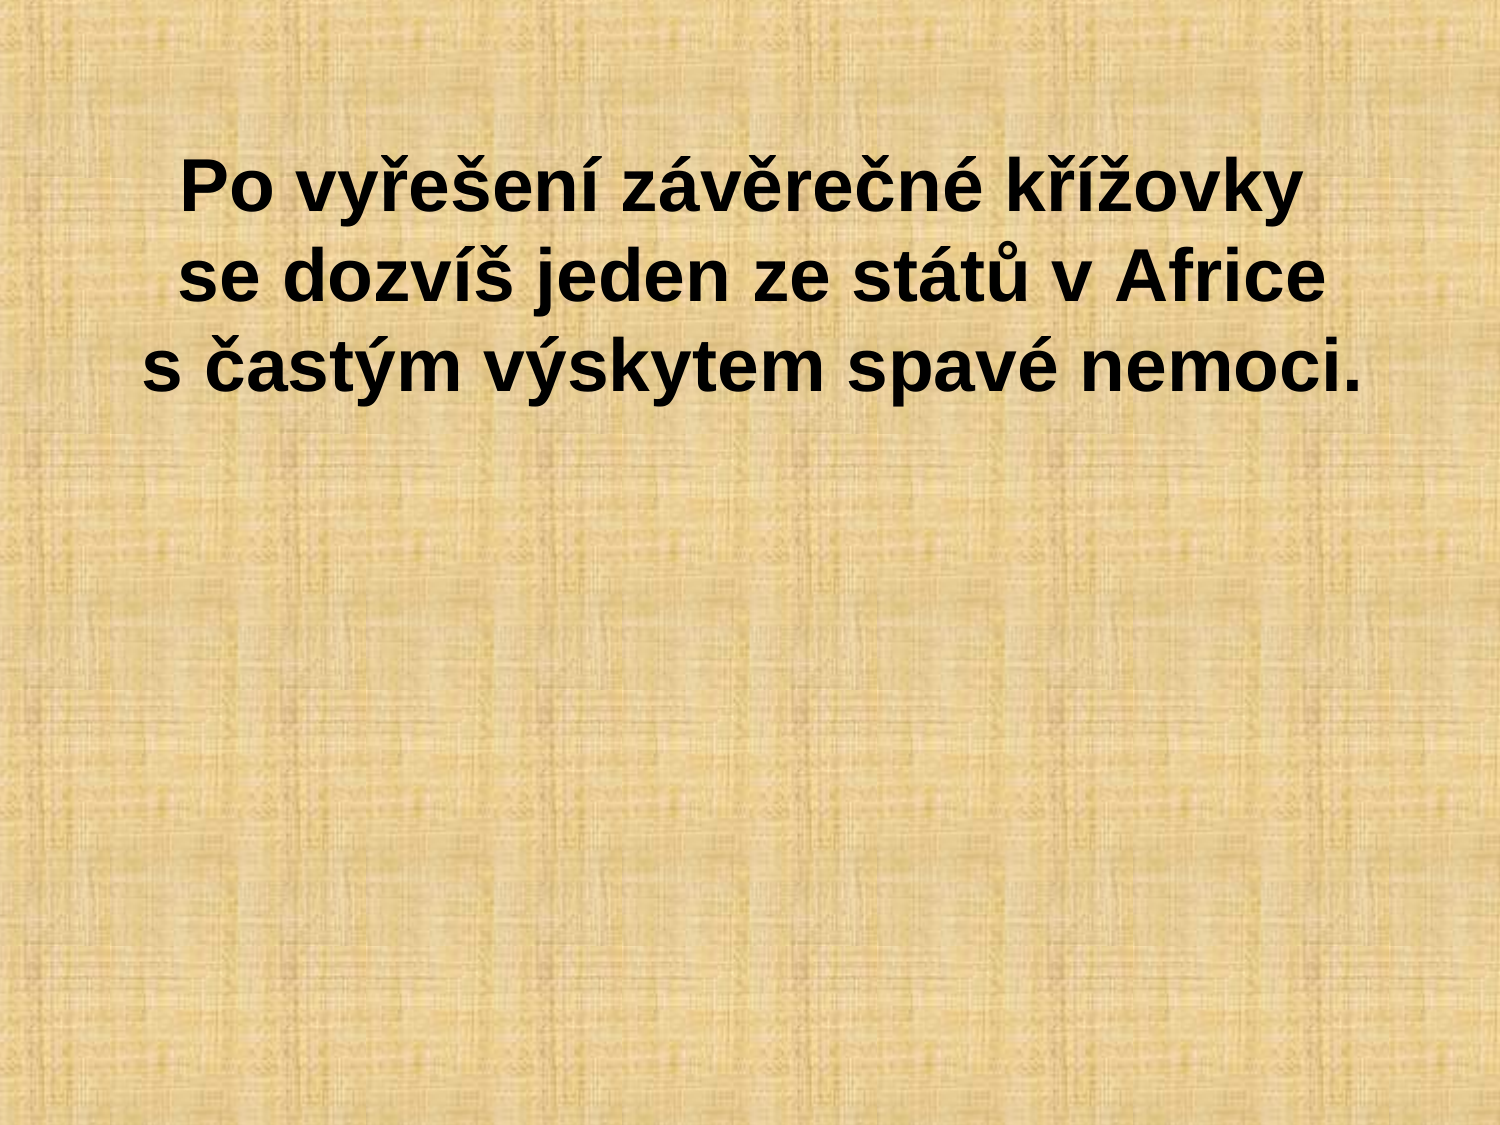

Po vyřešení závěrečné křížovky
se dozvíš jeden ze států v Africe
s častým výskytem spavé nemoci.